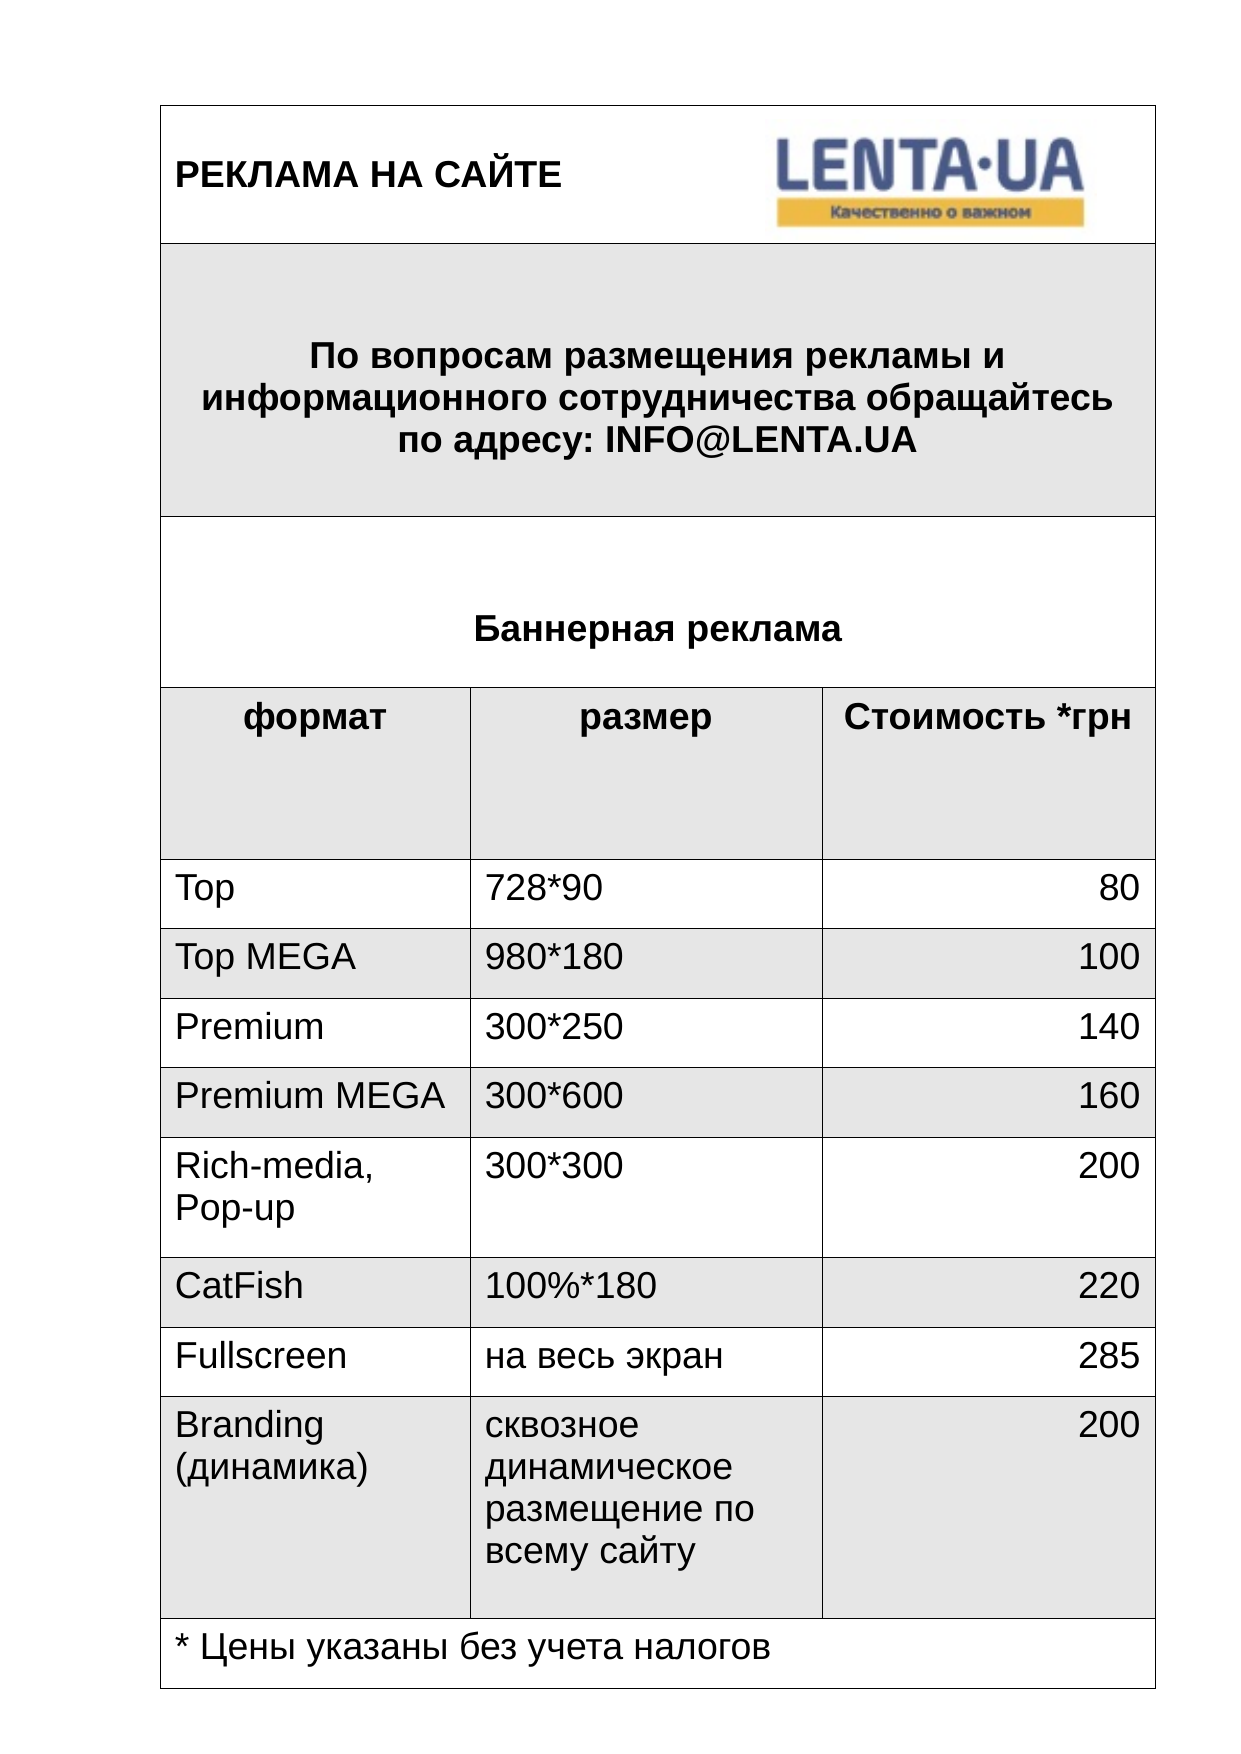

| РЕКЛАМА НА САЙТЕ | | |
| --- | --- | --- |
| По вопросам размещения рекламы и информационного сотрудничества обращайтесь по адресу: INFO@LENTA.UA | | |
| Баннерная реклама | | |
| формат | размер | Стоимость \*грн |
| Top | 728\*90 | 80 |
| Top MEGA | 980\*180 | 100 |
| Premium | 300\*250 | 140 |
| Premium MEGA | 300\*600 | 160 |
| Rich-media, Pop-up | 300\*300 | 200 |
| CatFish | 100%\*180 | 220 |
| Fullscreen | на весь экран | 285 |
| Branding (динамика) | сквозное динамическое размещение по всему сайту | 200 |
| \* Цены указаны без учета налогов | | |